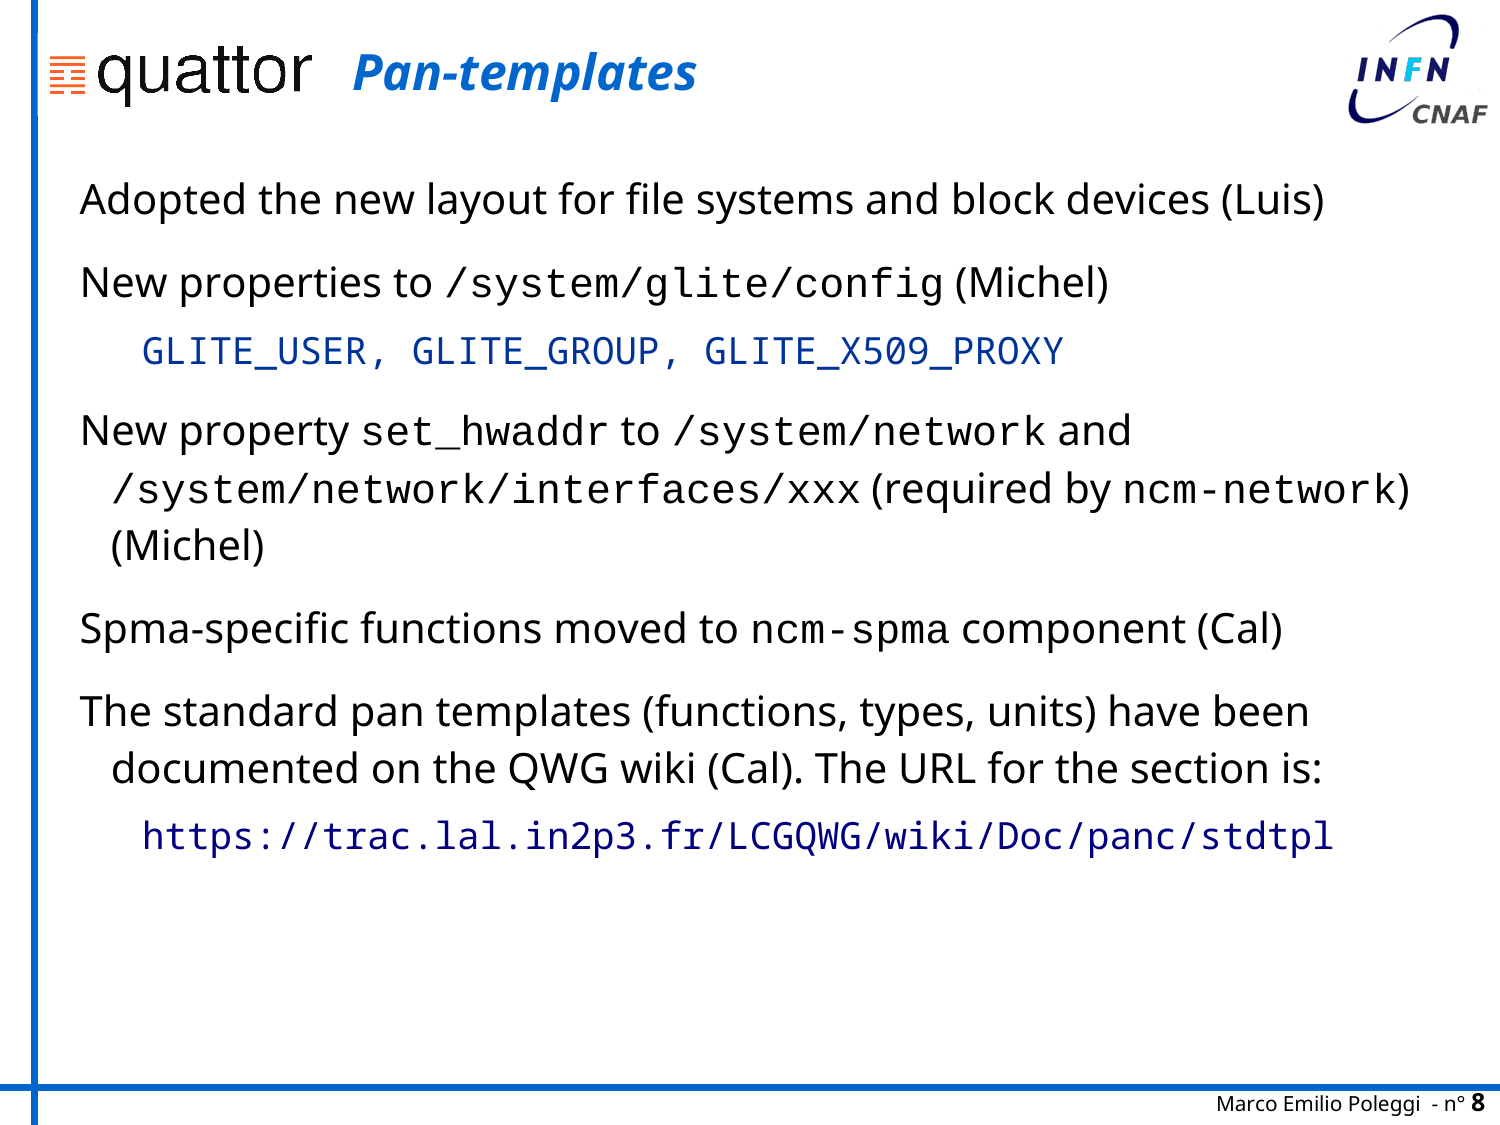

# Pan-templates
Adopted the new layout for file systems and block devices (Luis)
New properties to /system/glite/config (Michel)
GLITE_USER, GLITE_GROUP, GLITE_X509_PROXY
New property set_hwaddr to /system/network and /system/network/interfaces/xxx (required by ncm-network) (Michel)
Spma-specific functions moved to ncm-spma component (Cal)
The standard pan templates (functions, types, units) have been documented on the QWG wiki (Cal). The URL for the section is:
https://trac.lal.in2p3.fr/LCGQWG/wiki/Doc/panc/stdtpl